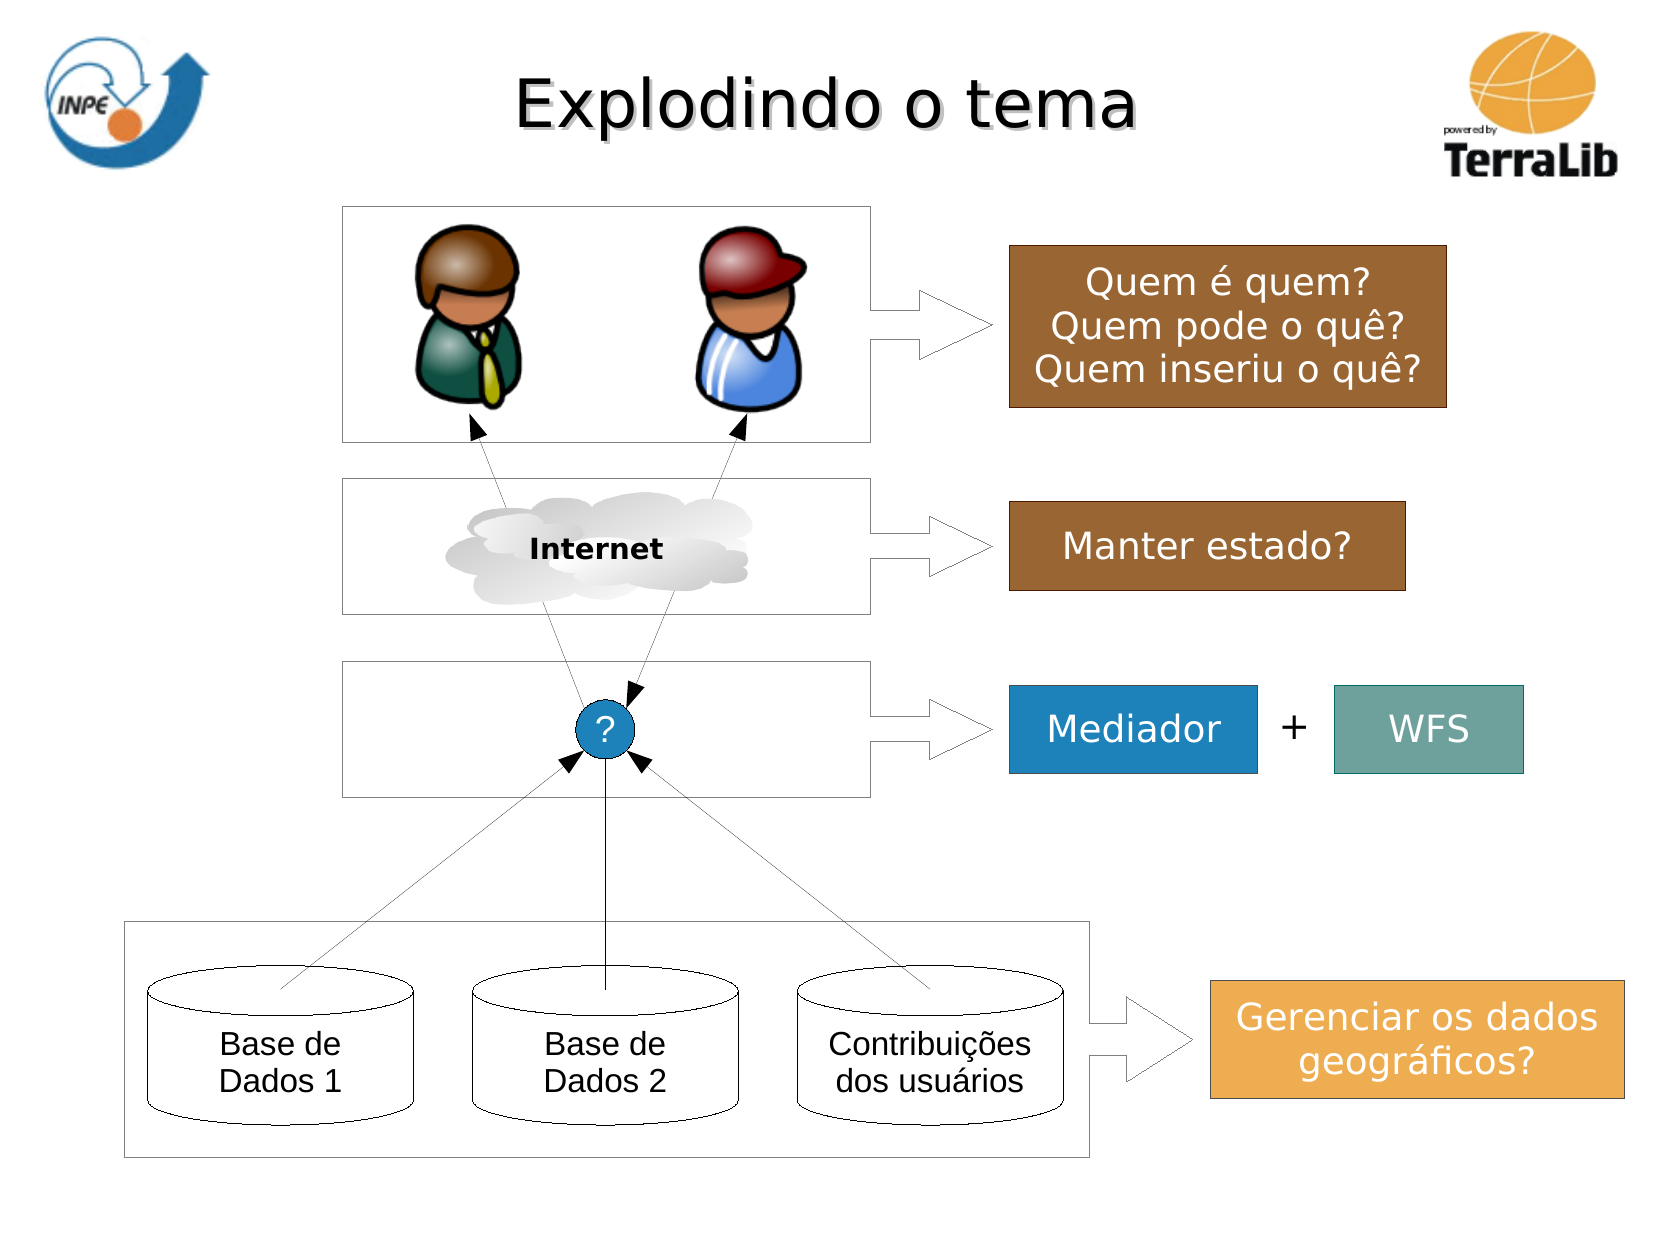

# Explodindo o tema
Quem é quem?
Quem pode o quê?
Quem inseriu o quê?
Internet
Manter estado?
Mediador
WFS
+
?
Base de
Dados 1
Base de
Dados 2
Contribuições
dos usuários
Gerenciar os dados
geográficos?